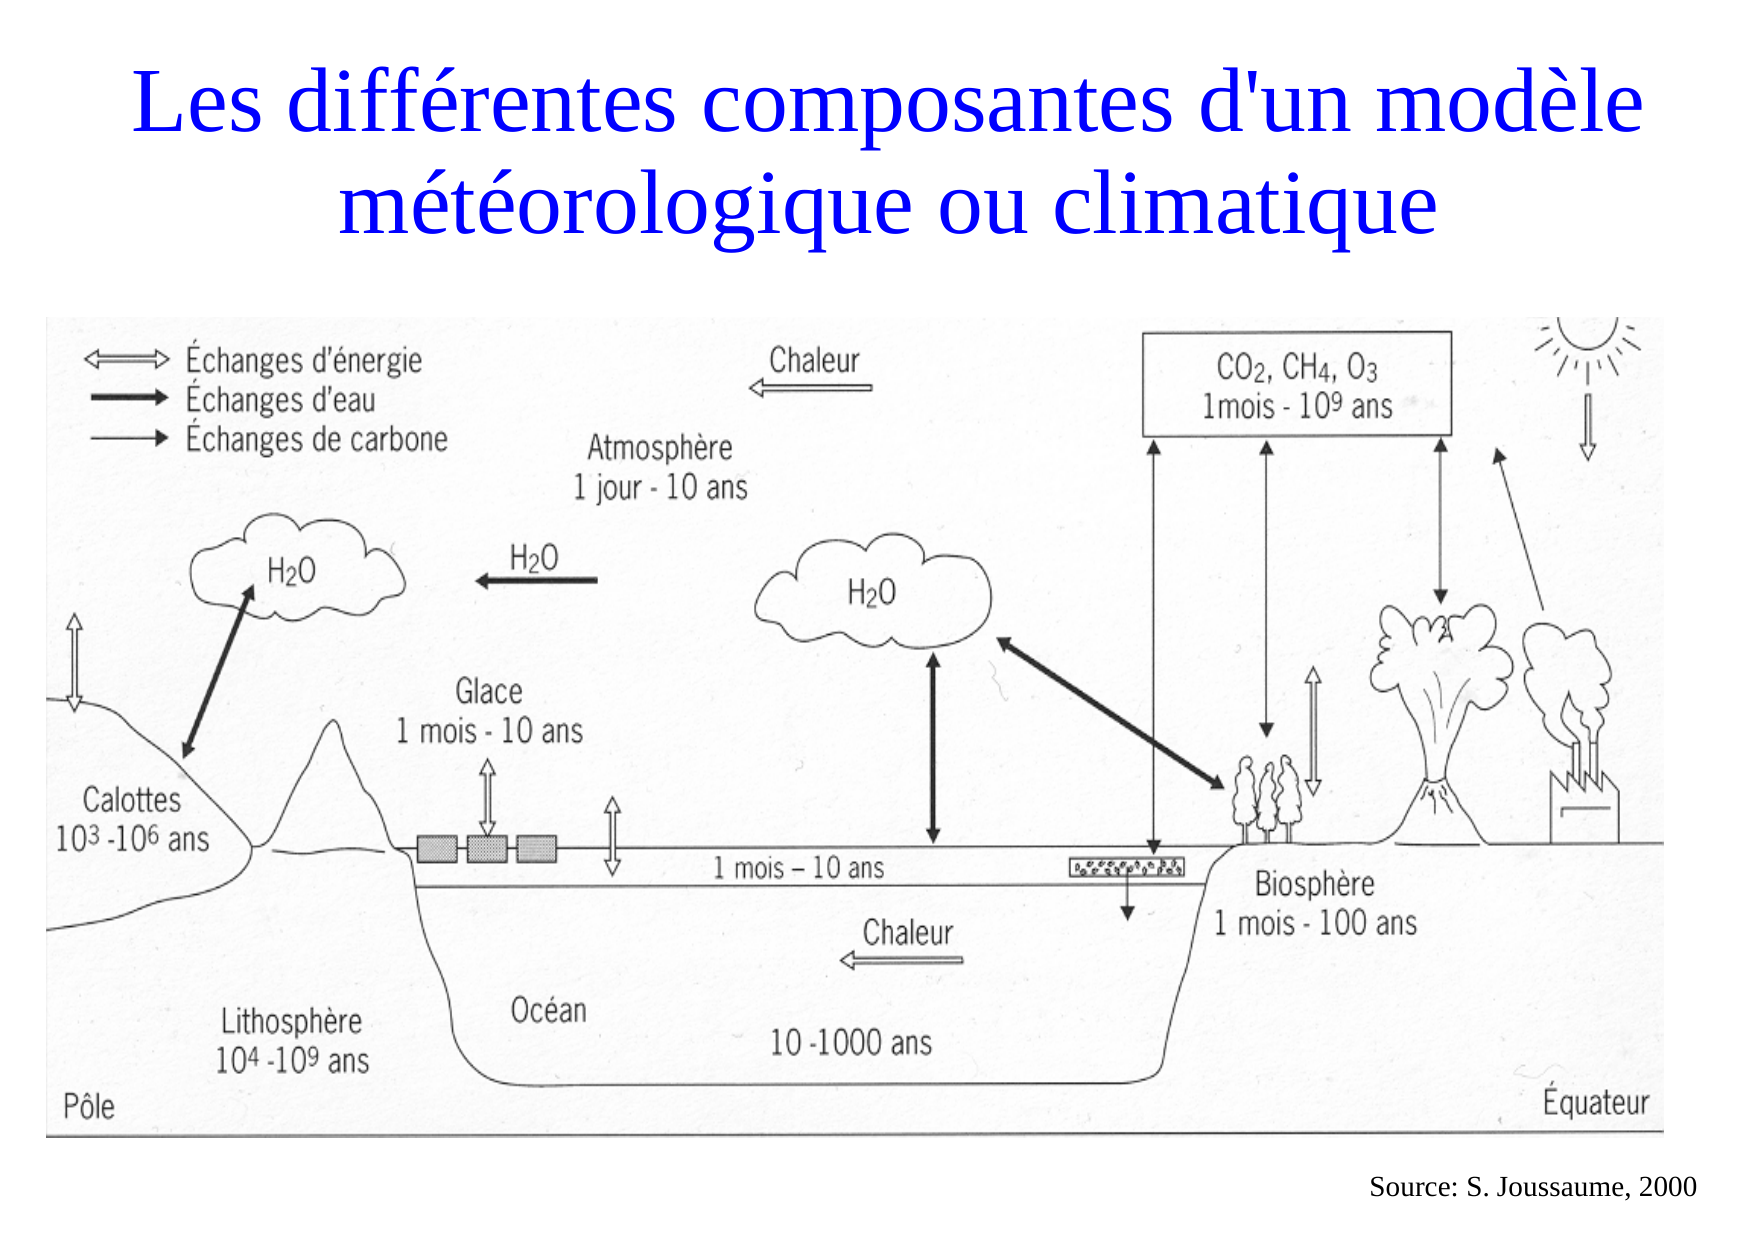

Les différentes composantes d'un modèle météorologique ou climatique
Source: S. Joussaume, 2000